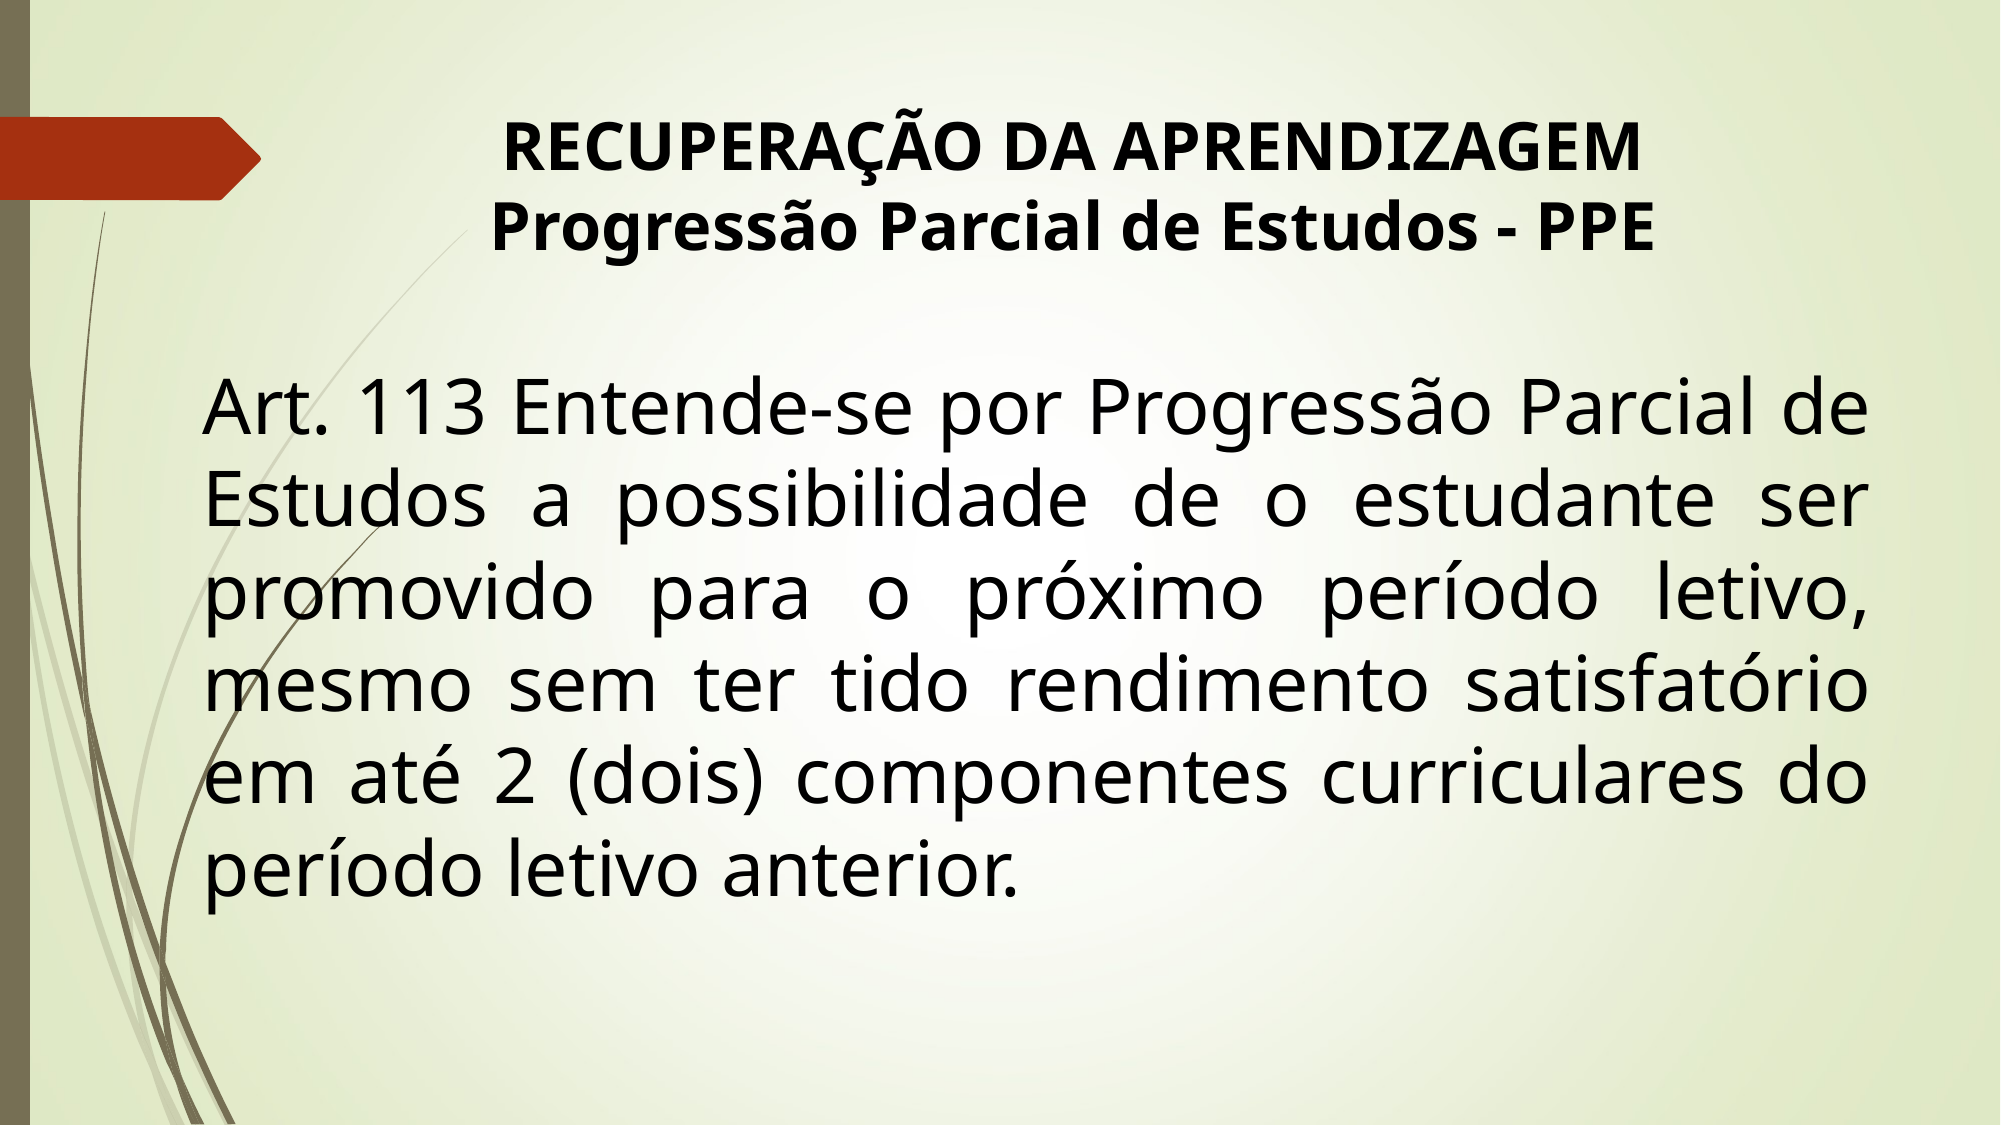

# RECUPERAÇÃO DA APRENDIZAGEM Progressão Parcial de Estudos - PPE
Art. 113 Entende-se por Progressão Parcial de Estudos a possibilidade de o estudante ser promovido para o próximo período letivo, mesmo sem ter tido rendimento satisfatório em até 2 (dois) componentes curriculares do período letivo anterior.